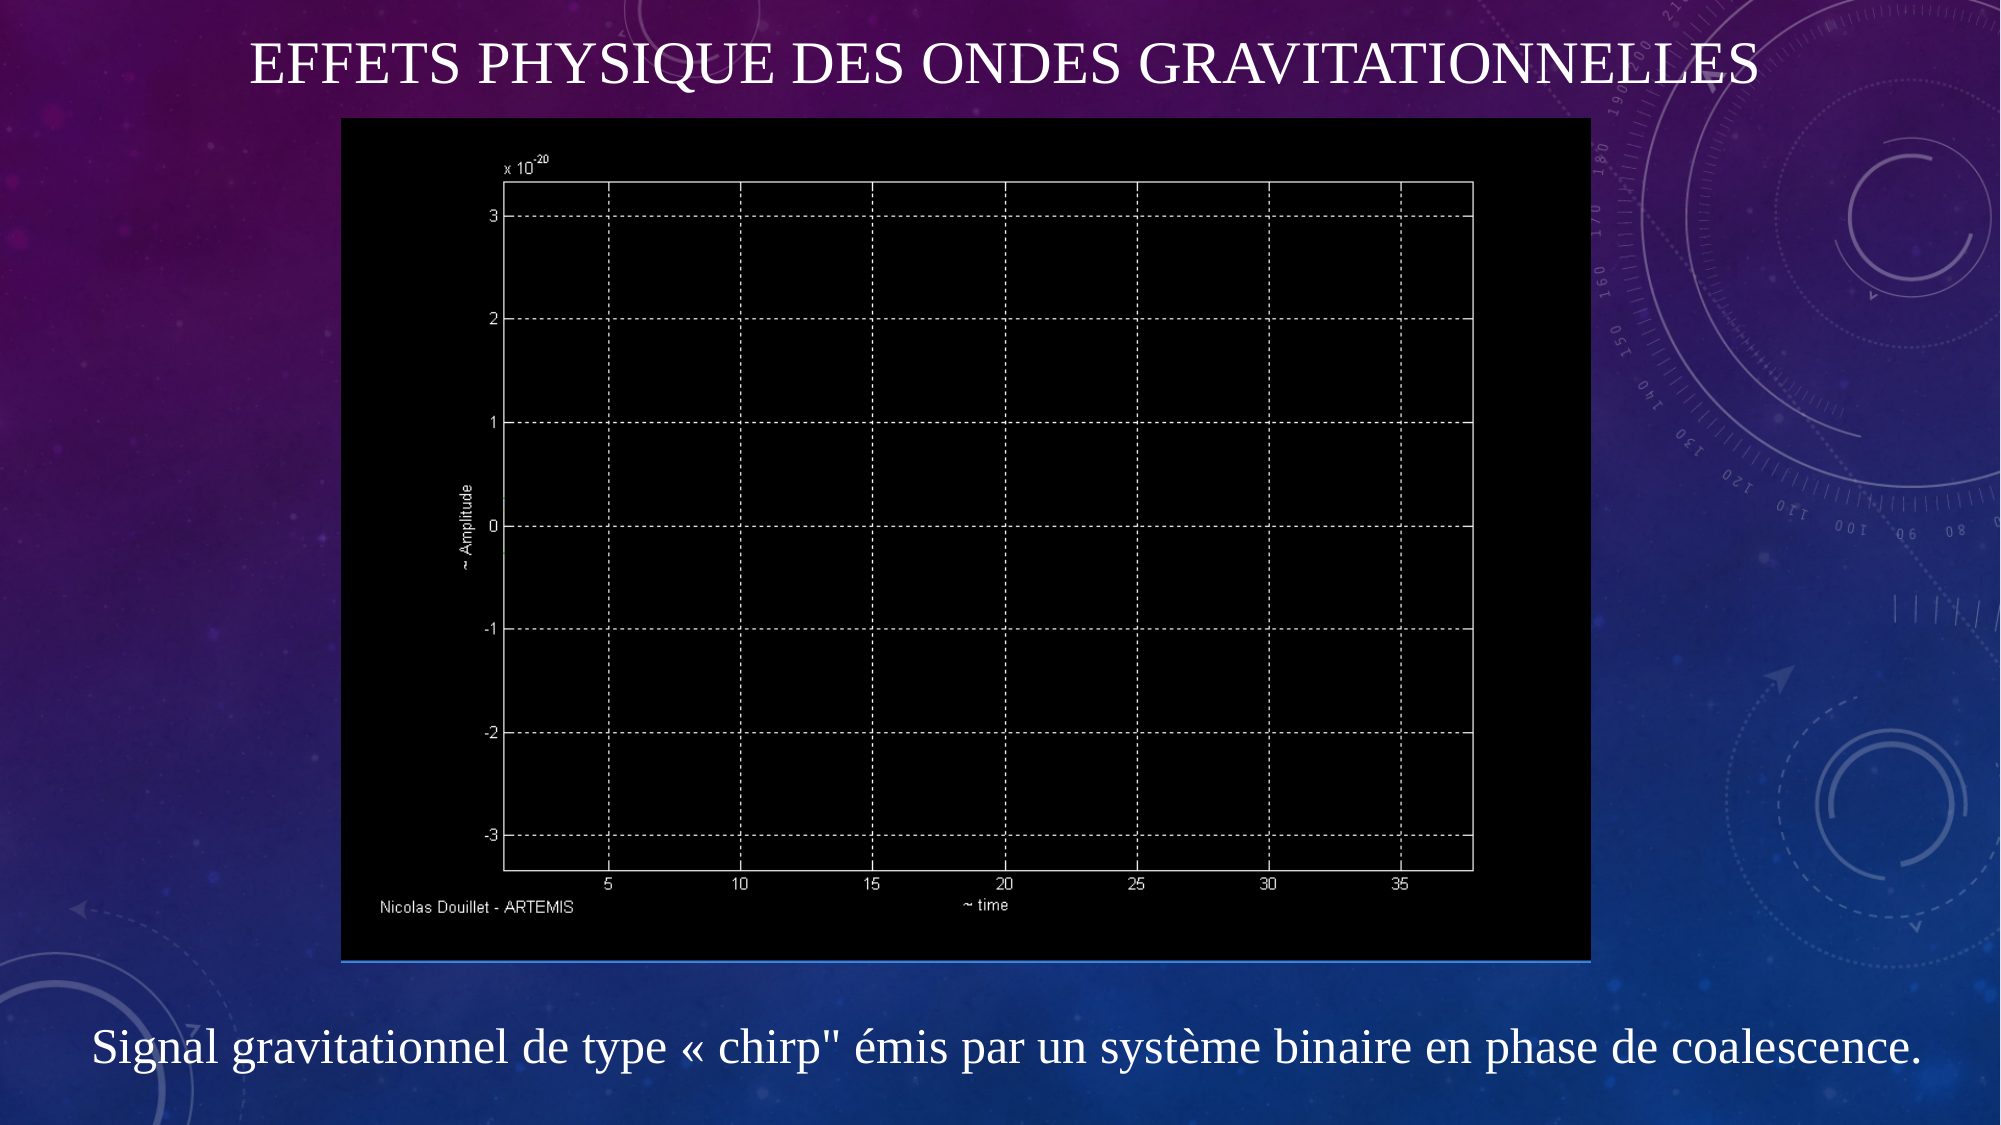

# Effets physique des ondes gravitationnelles
Signal gravitationnel de type « chirp" émis par un système binaire en phase de coalescence.